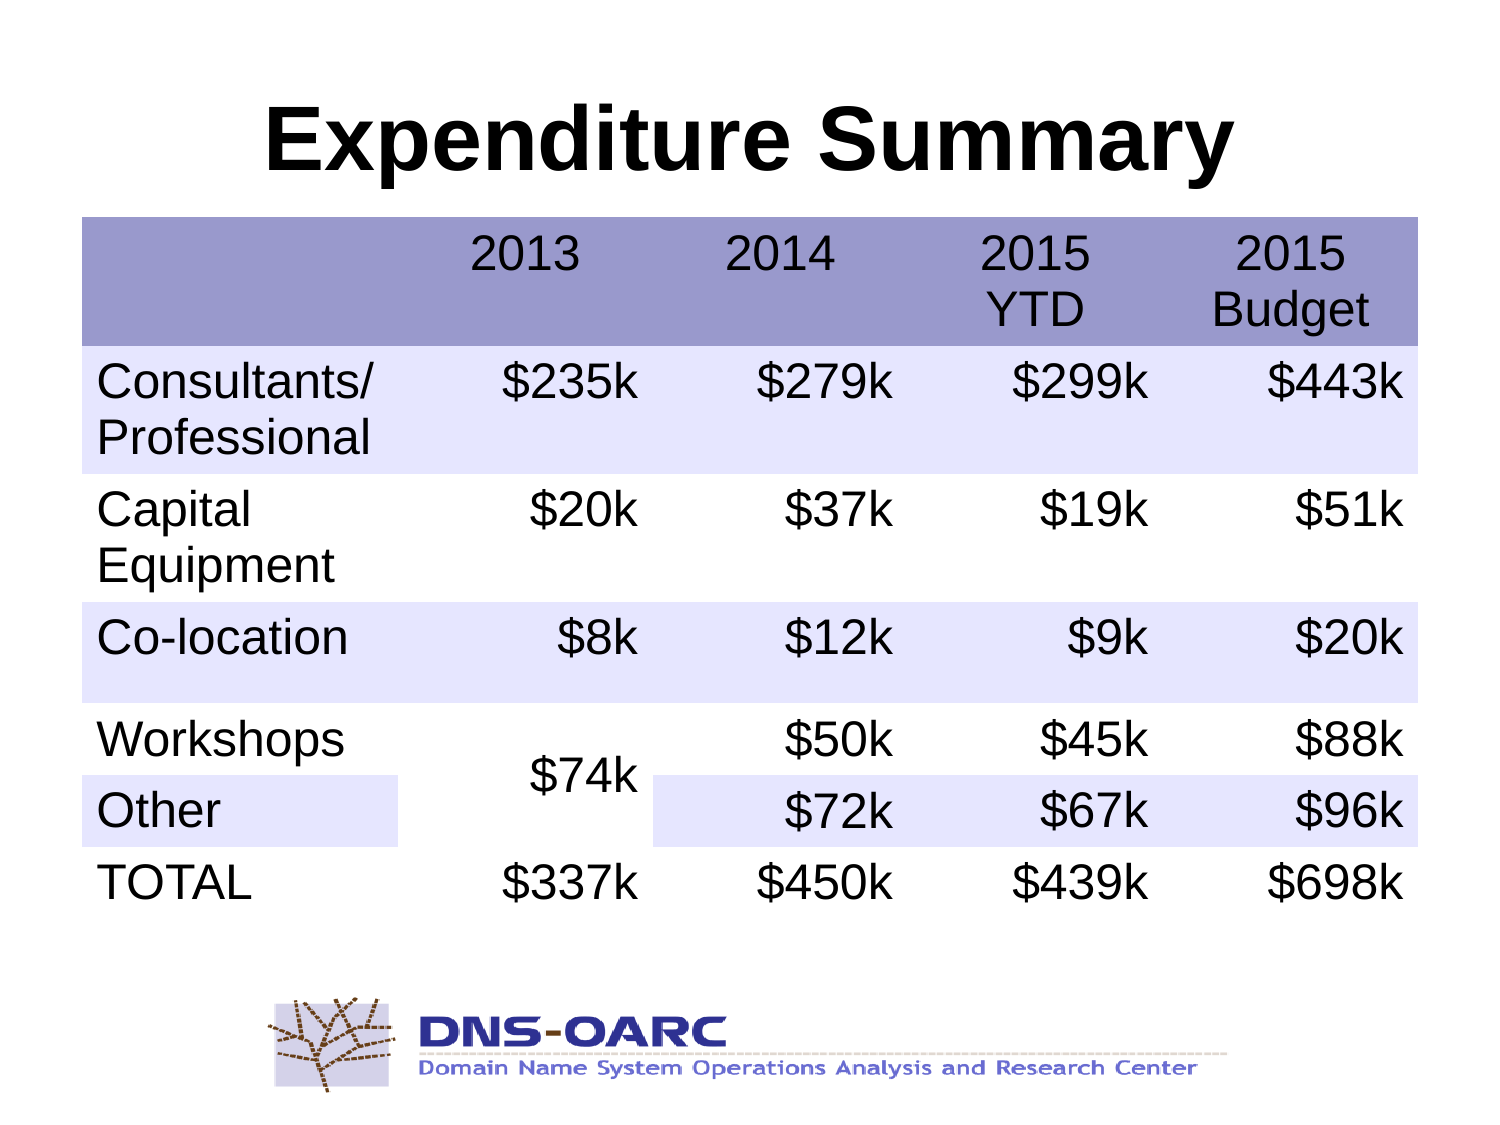

# Expenditure Summary
| | 2013 | 2014 | 2015 YTD | 2015 Budget |
| --- | --- | --- | --- | --- |
| Consultants/ Professional | $235k | $279k | $299k | $443k |
| Capital Equipment | $20k | $37k | $19k | $51k |
| Co-location | $8k | $12k | $9k | $20k |
| Workshops | $74k | $50k | $45k | $88k |
| Other | | $72k | $67k | $96k |
| TOTAL | $337k | $450k | $439k | $698k |